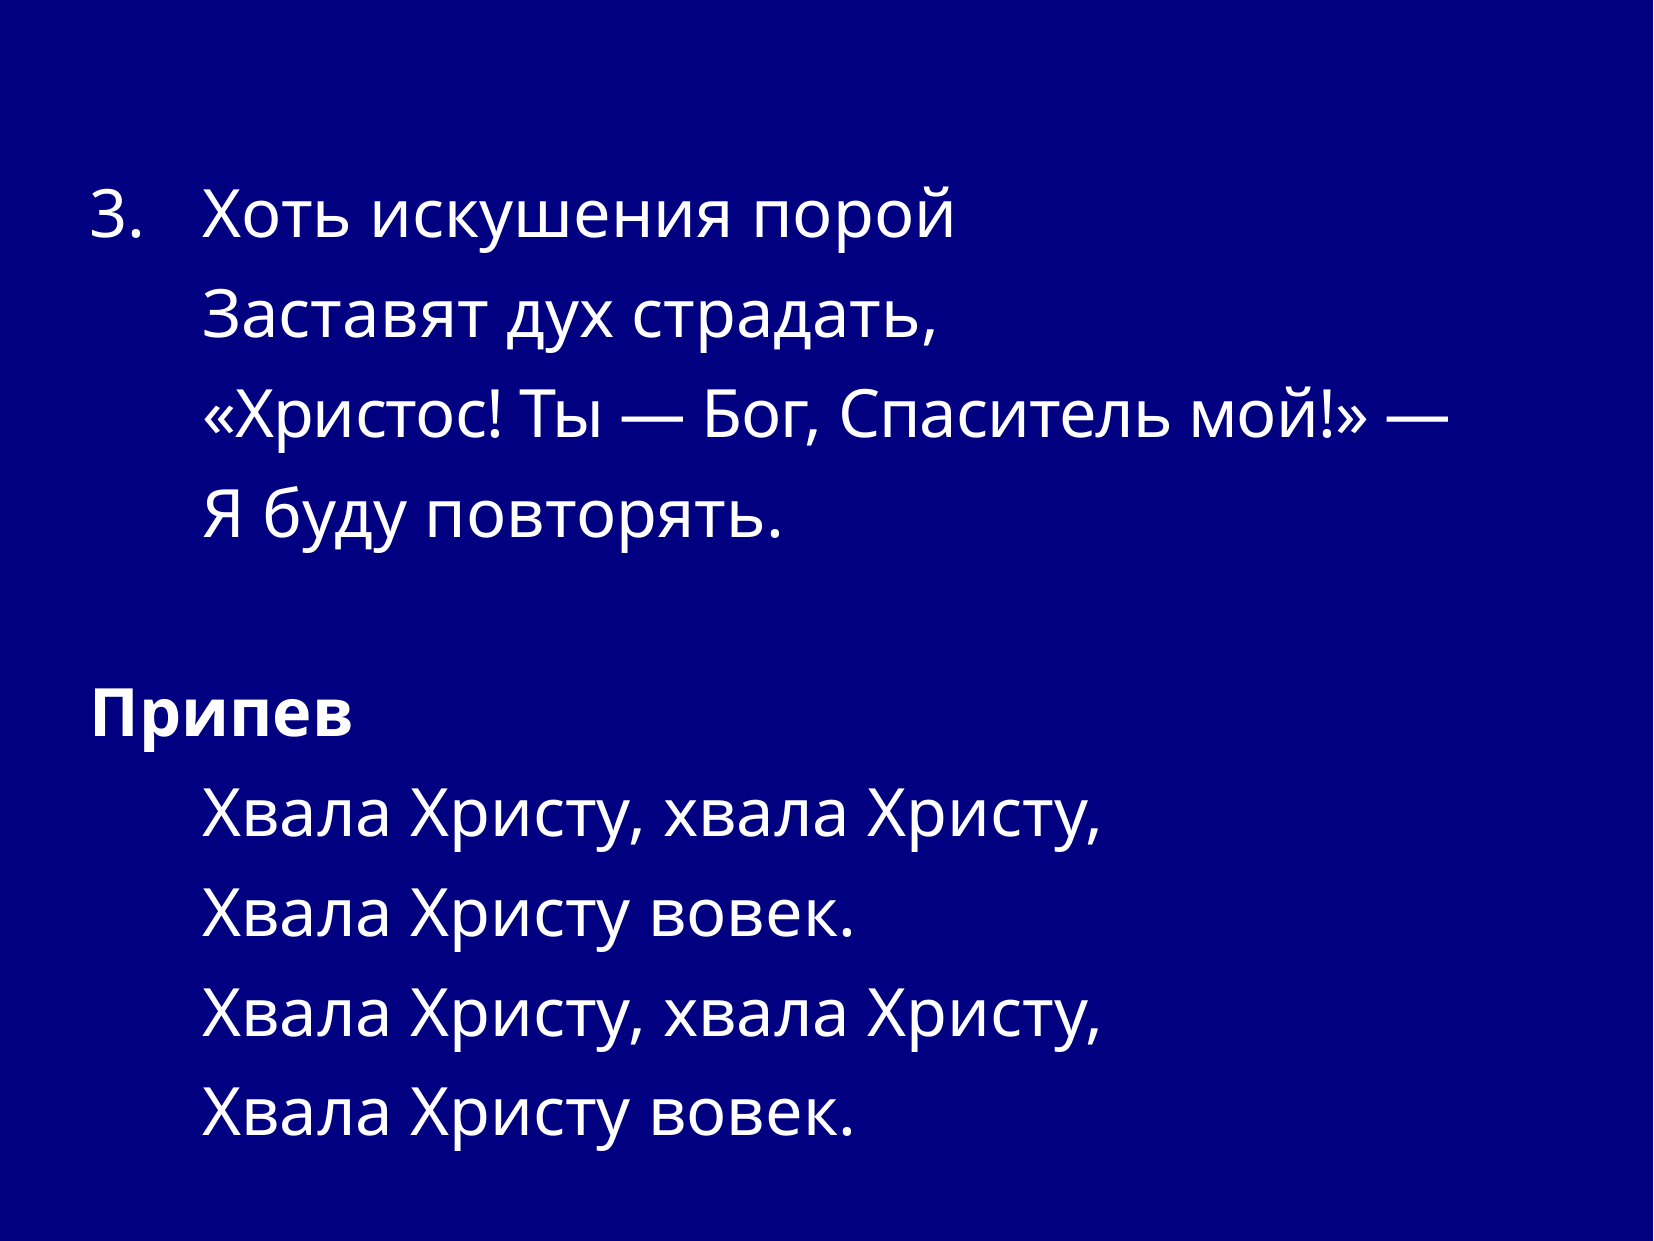

3.	Хоть искушения порой
	Заставят дух страдать,
	«Христос! Ты — Бог, Спаситель мой!» —
	Я буду повторять.
Припев
	Хвала Христу, хвала Христу,
	Хвала Христу вовек.
	Хвала Христу, хвала Христу,
	Хвала Христу вовек.